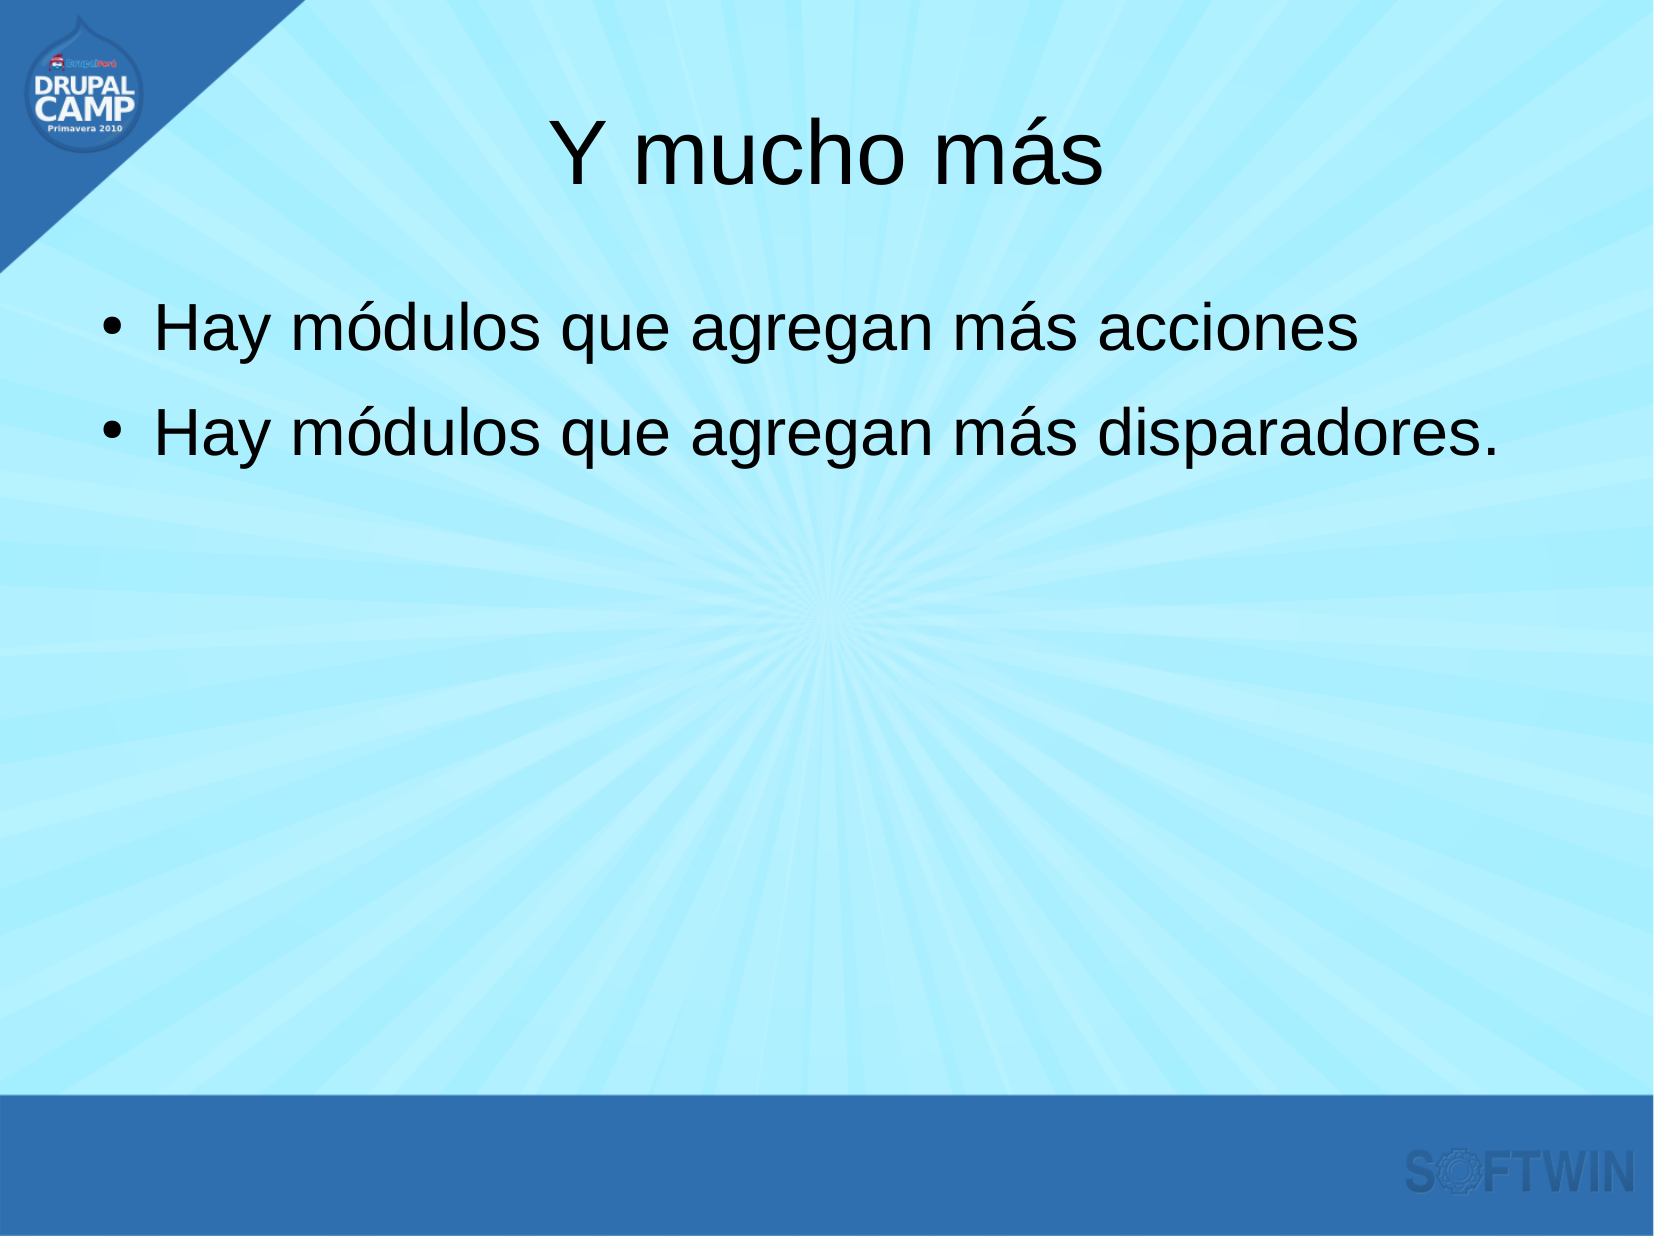

# Y mucho más
Hay módulos que agregan más acciones
Hay módulos que agregan más disparadores.